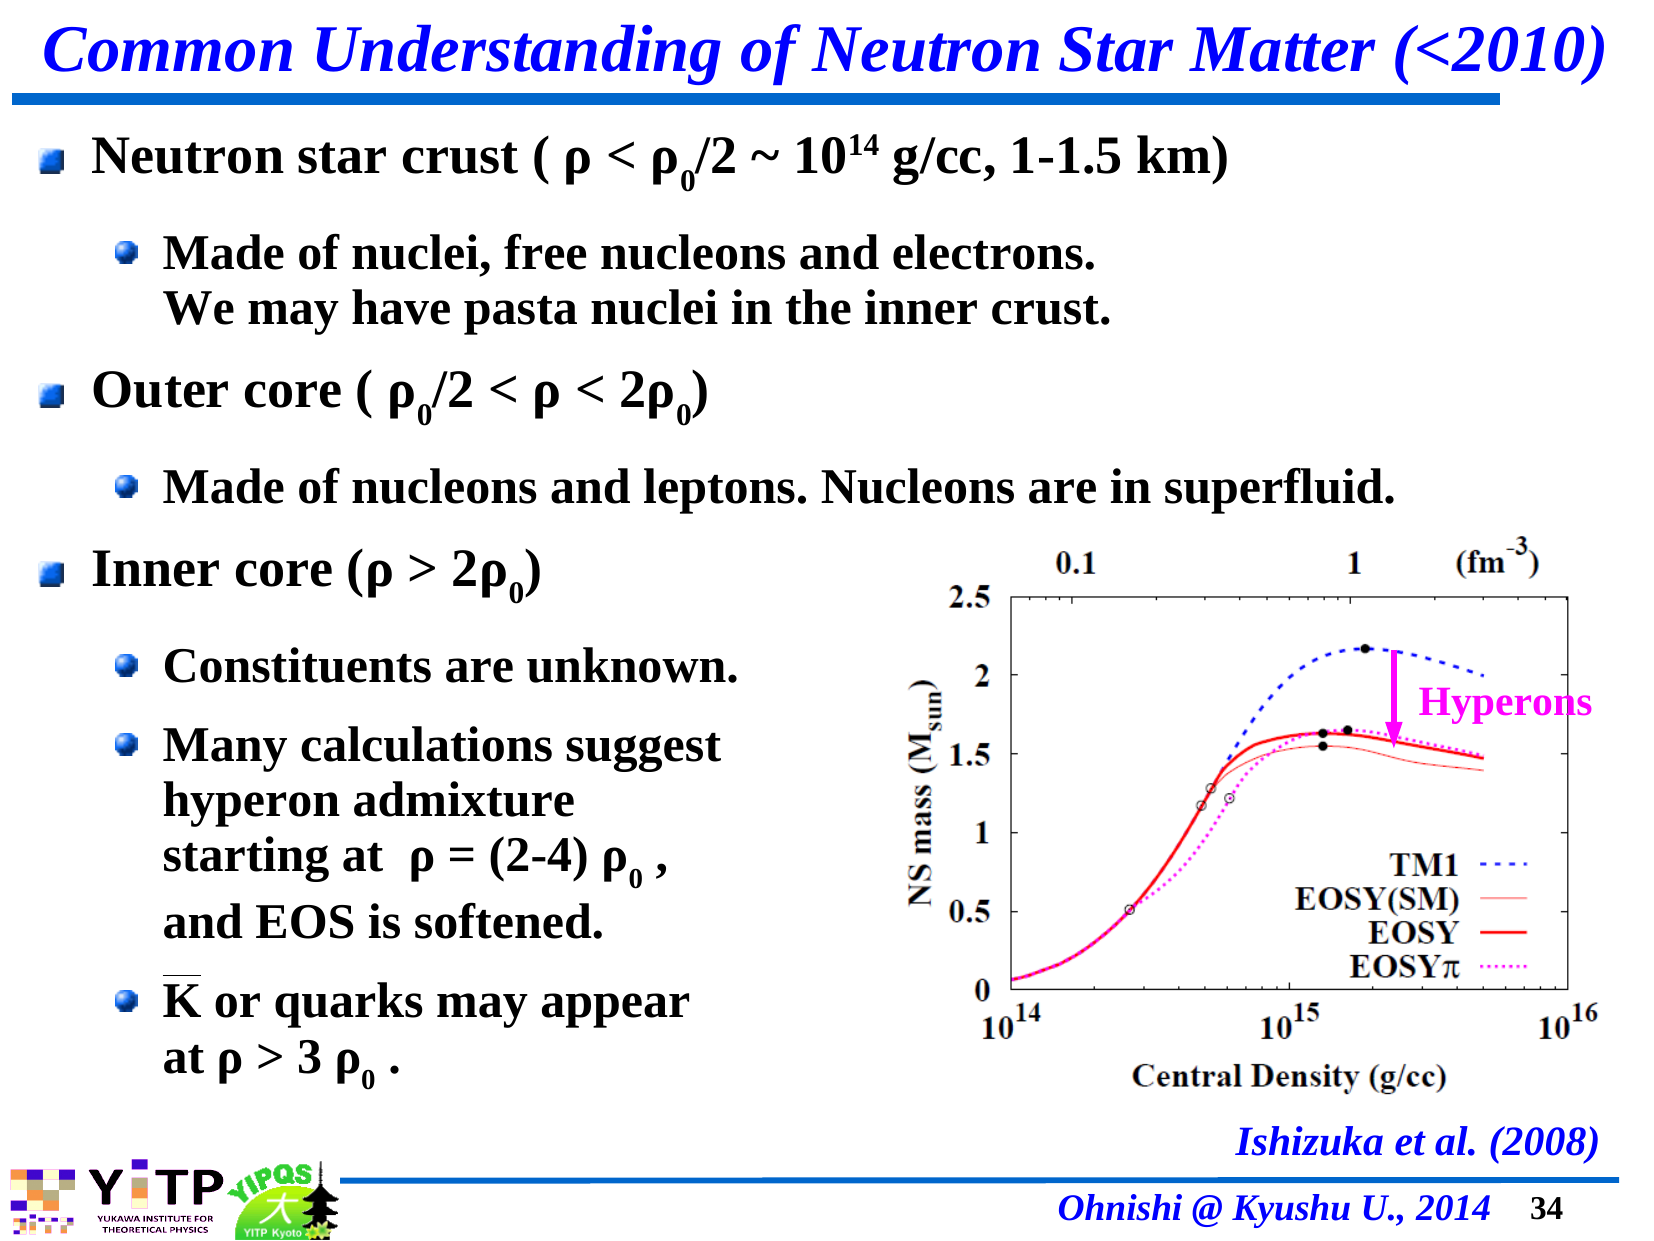

# Common Understanding of Neutron Star Matter (<2010)
Neutron star crust ( ρ < ρ0/2 ~ 1014 g/cc, 1-1.5 km)
Made of nuclei, free nucleons and electrons.
We may have pasta nuclei in the inner crust.
Outer core ( ρ0/2 < ρ < 2ρ0)
Made of nucleons and leptons. Nucleons are in superfluid.
Inner core (ρ > 2ρ0)
Constituents are unknown.
Many calculations suggest
hyperon admixture
starting at ρ = (2-4) ρ0 ,
and EOS is softened.
K or quarks may appear
at ρ > 3 ρ0 .
Hyperons
Ishizuka et al. (2008)